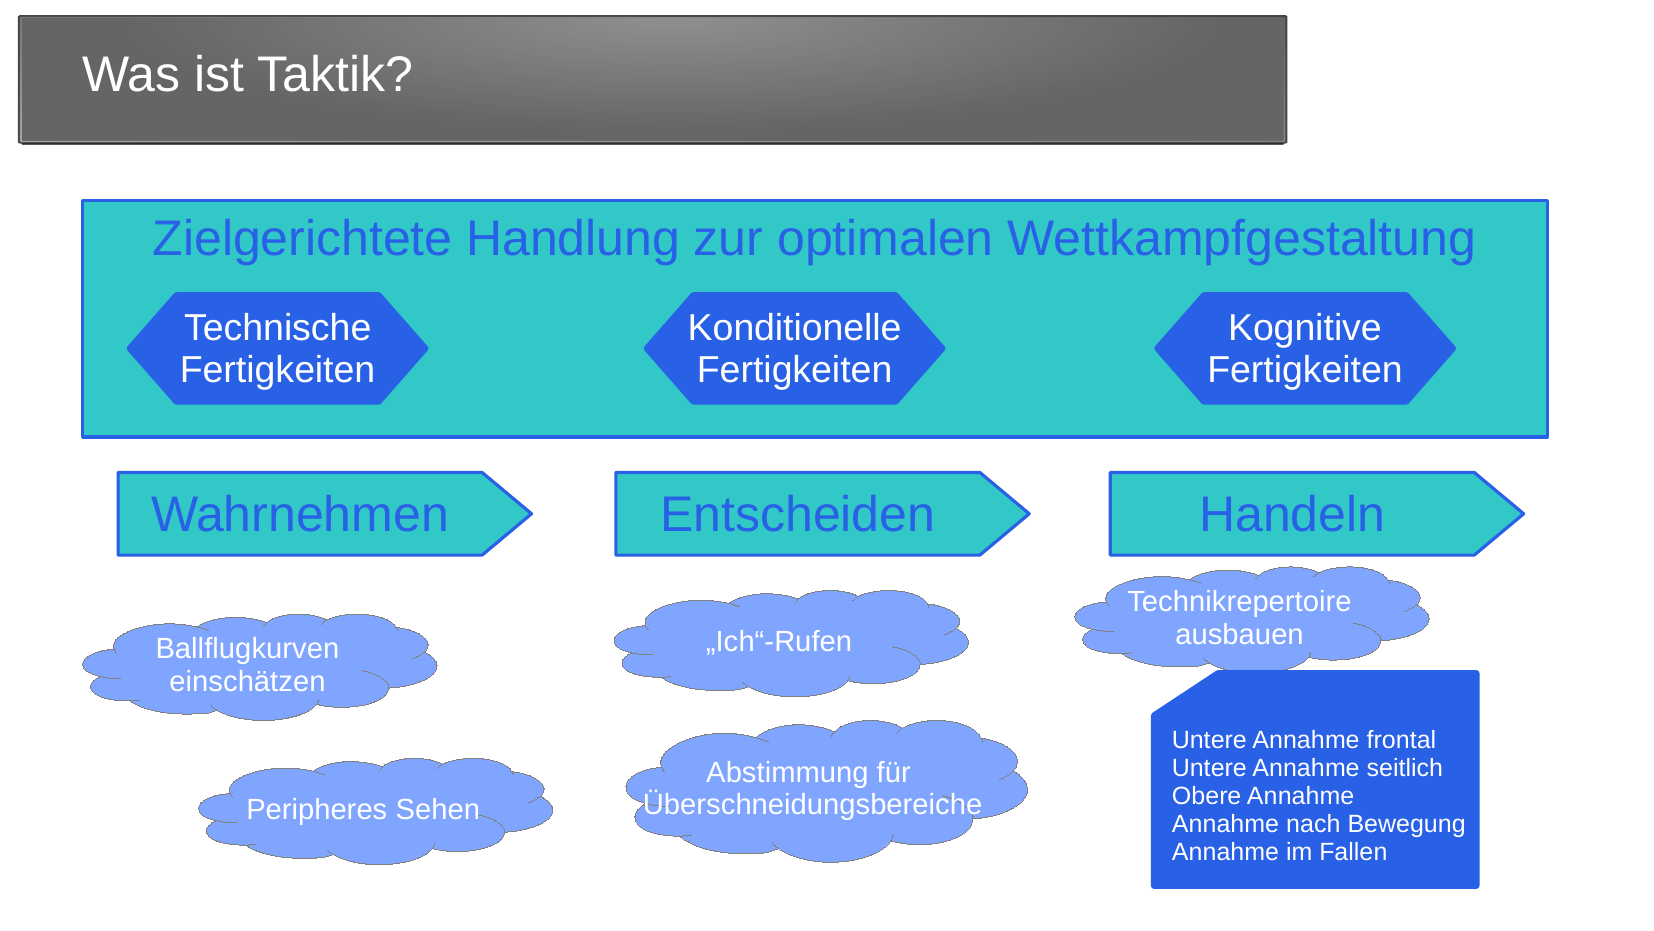

# Was ist Taktik?
Zielgerichtete Handlung zur optimalen Wettkampfgestaltung
Technische
Fertigkeiten
Konditionelle
Fertigkeiten
Kognitive
Fertigkeiten
Wahrnehmen
Entscheiden
Handeln
Technikrepertoire
ausbauen
„Ich“-Rufen
Ballflugkurven
einschätzen
Untere Annahme frontal
Untere Annahme seitlich
Obere Annahme
Annahme nach Bewegung
Annahme im Fallen
Abstimmung für
Überschneidungsbereiche
Peripheres Sehen